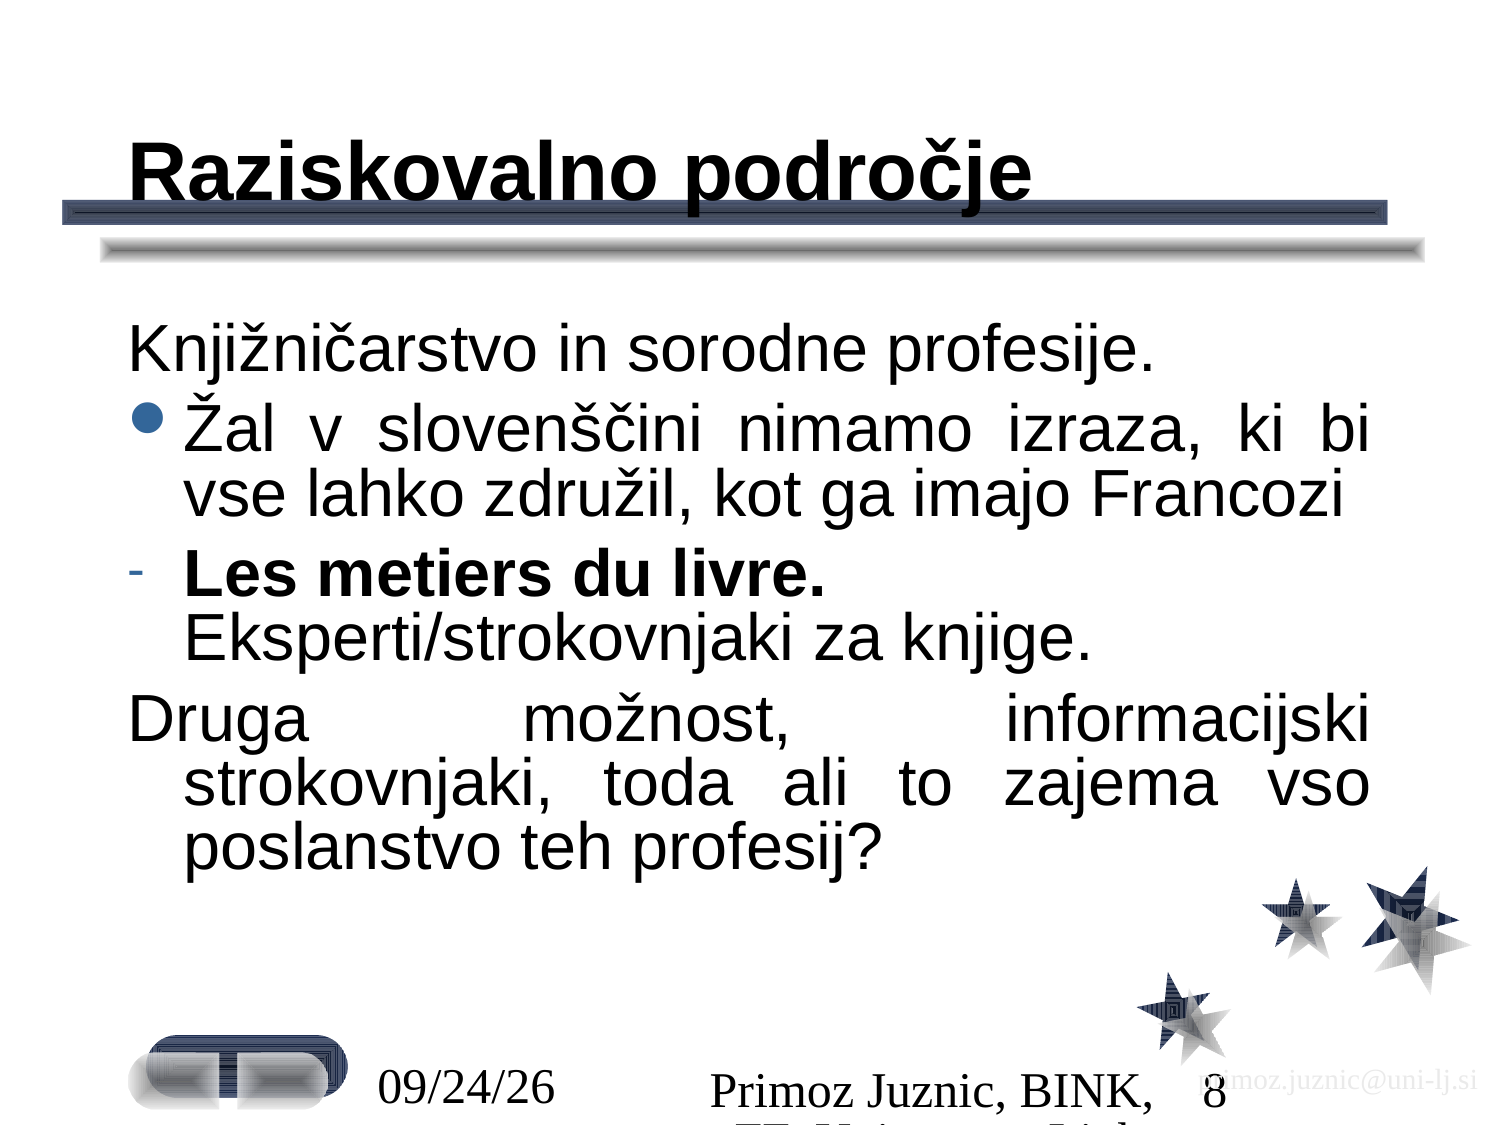

# Raziskovalno področje
Knjižničarstvo in sorodne profesije.
Žal v slovenščini nimamo izraza, ki bi vse lahko združil, kot ga imajo Francozi
Les metiers du livre. Eksperti/strokovnjaki za knjige.
Druga možnost, informacijski strokovnjaki, toda ali to zajema vso poslanstvo teh profesij?
Primoz Juznic, BINK, FF, Univerza v Ljubljani
8